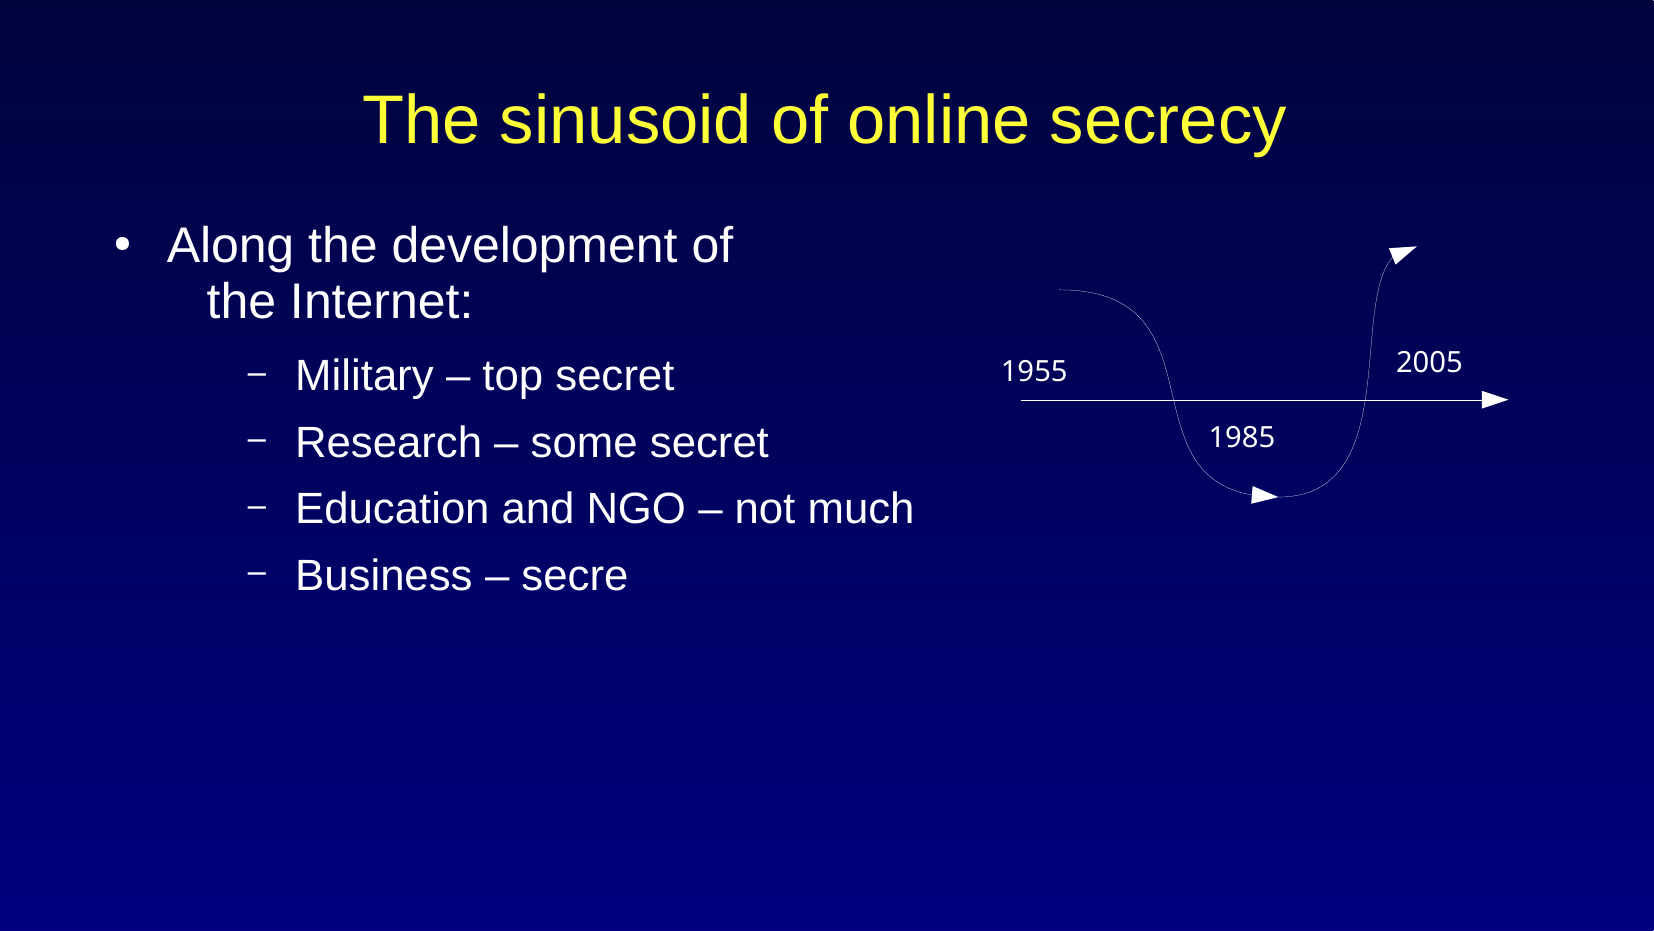

# The sinusoid of online secrecy
Along the development of
the Internet:
Military – top secret
Research – some secret
Education and NGO – not much
Business – secre
2005
1955
1985